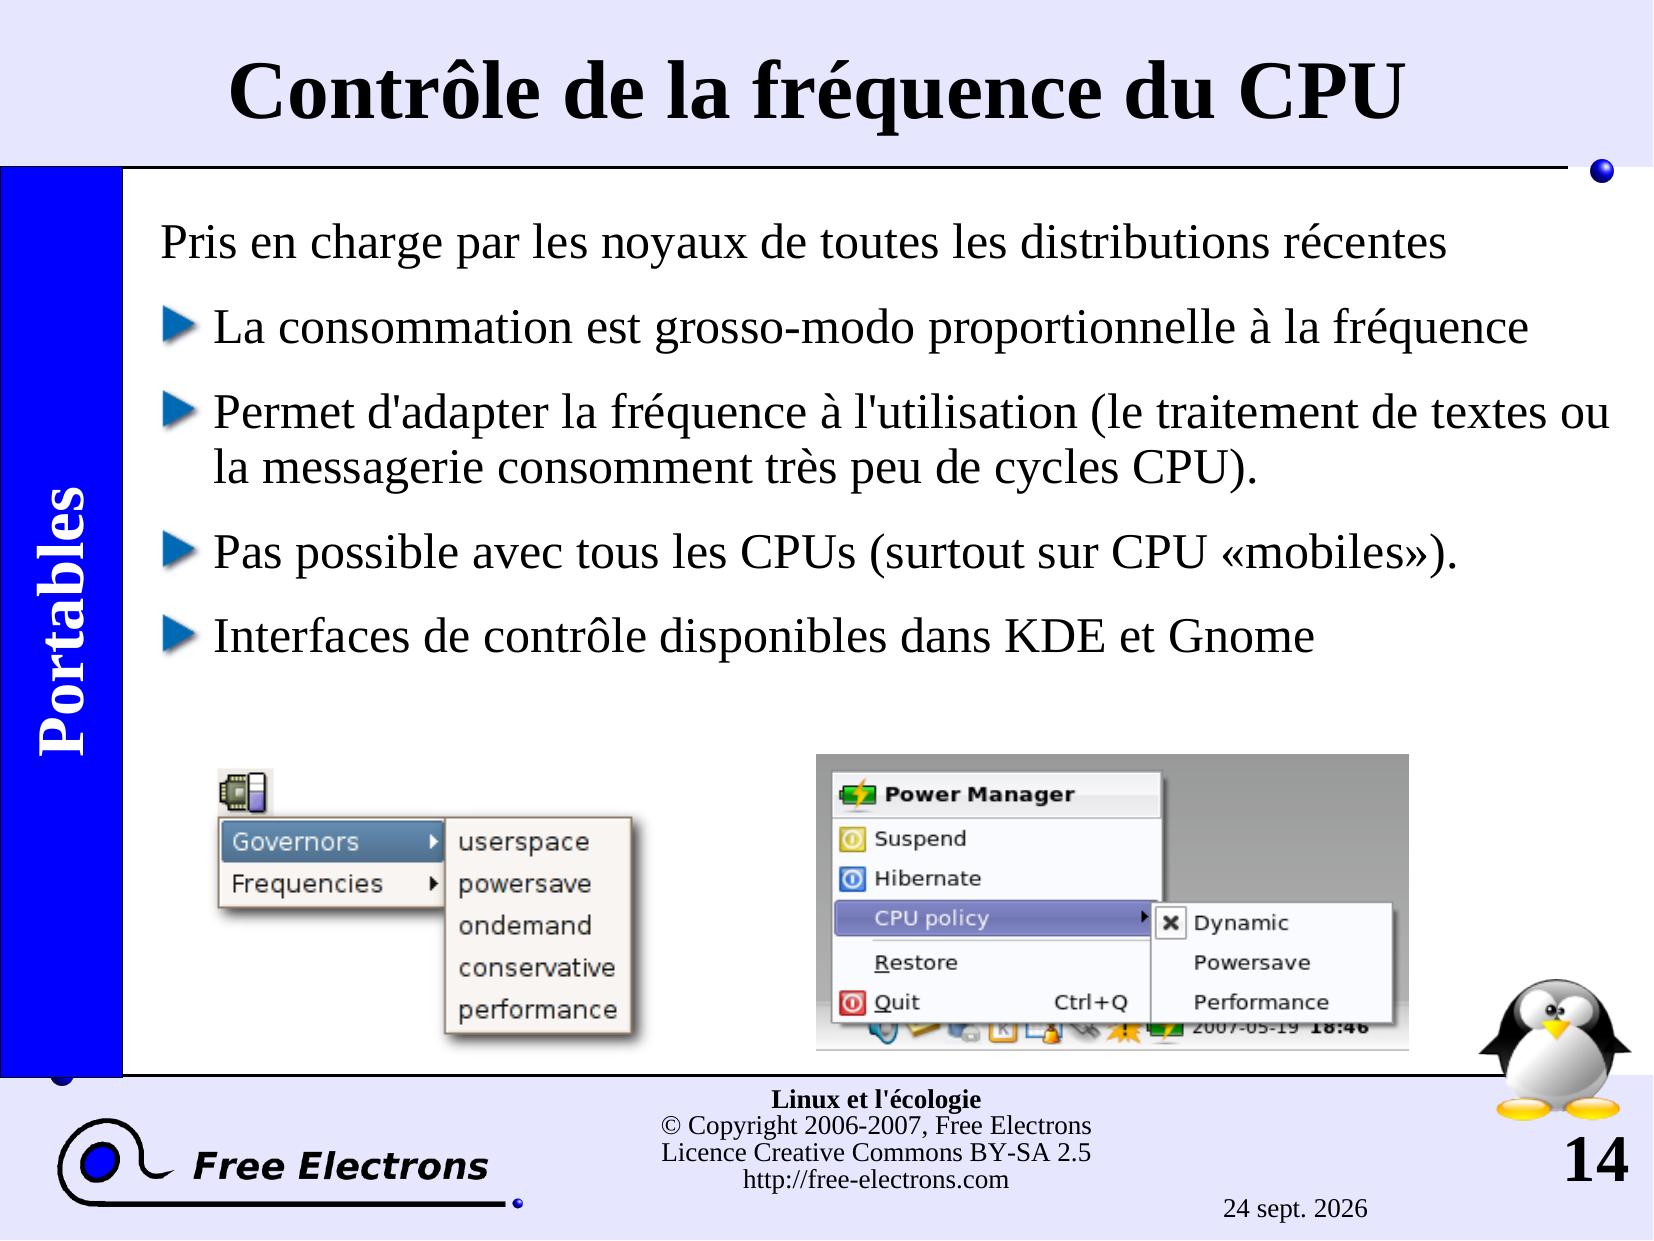

# Contrôle de la fréquence du CPU
Pris en charge par les noyaux de toutes les distributions récentes
La consommation est grosso-modo proportionnelle à la fréquence
Permet d'adapter la fréquence à l'utilisation (le traitement de textes ou la messagerie consomment très peu de cycles CPU).
Pas possible avec tous les CPUs (surtout sur CPU «mobiles»).
Interfaces de contrôle disponibles dans KDE et Gnome
Portables